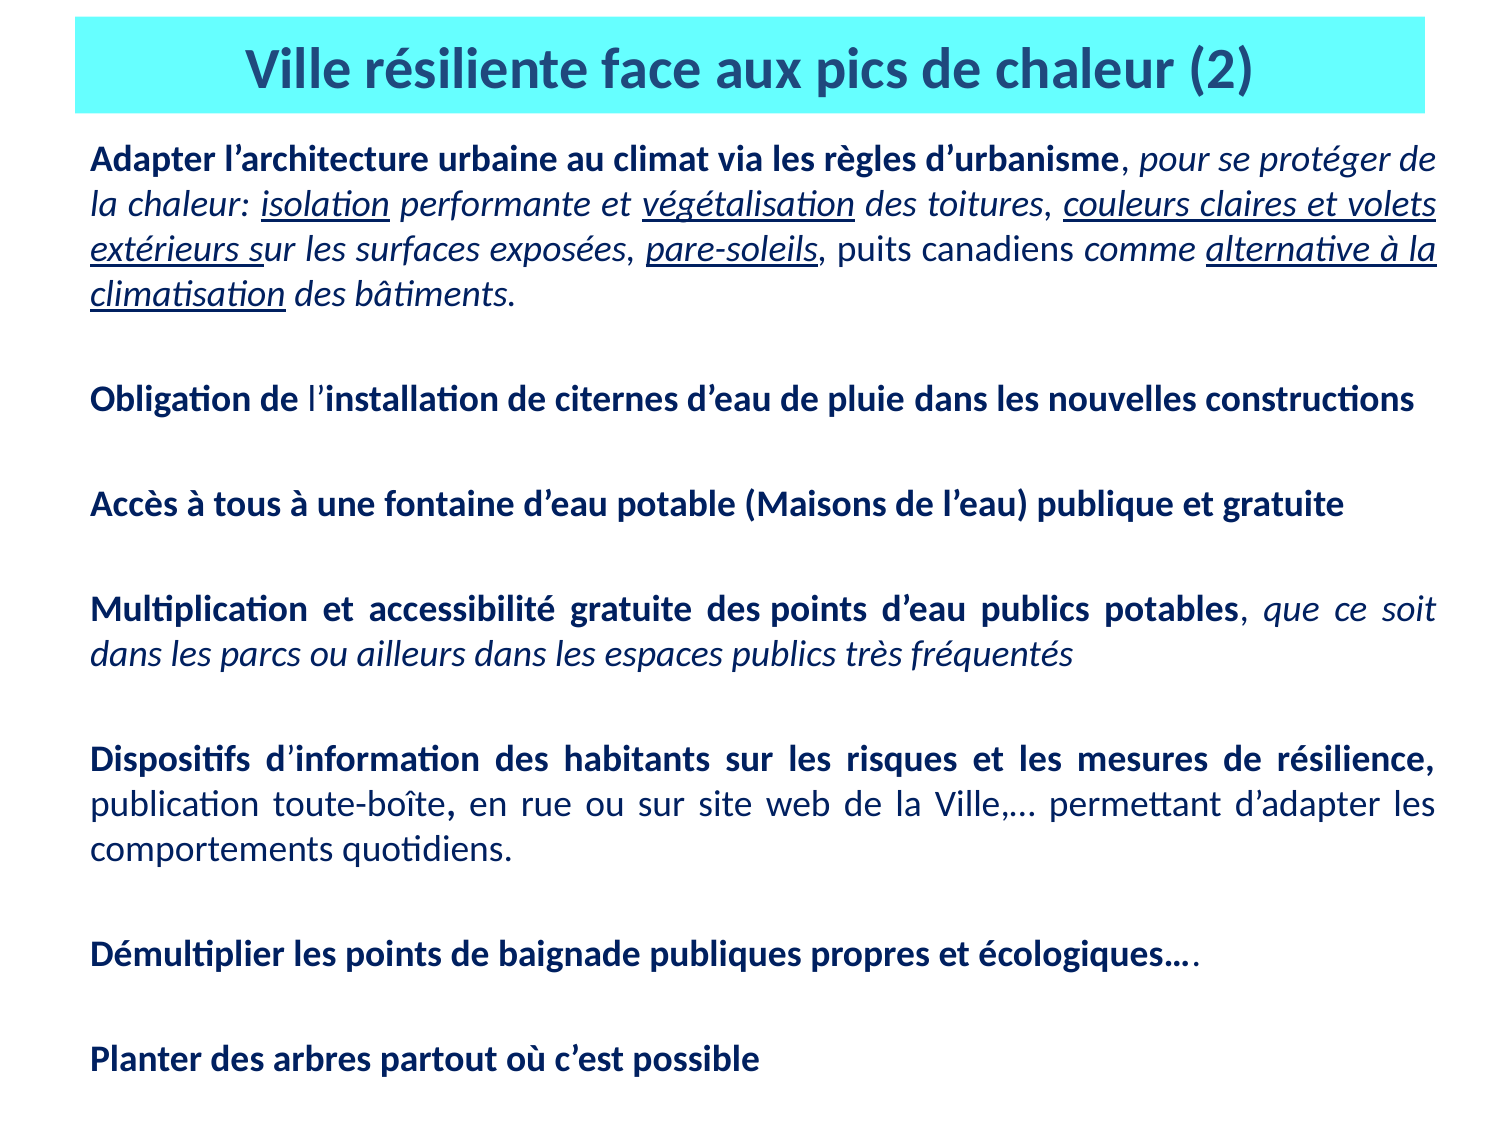

# Ville résiliente face aux pics de chaleur (2)
Adapter l’architecture urbaine au climat via les règles d’urbanisme, pour se protéger de la chaleur: isolation performante et végétalisation des toitures, couleurs claires et volets extérieurs sur les surfaces exposées, pare-soleils, puits canadiens comme alternative à la climatisation des bâtiments.
Obligation de l’installation de citernes d’eau de pluie dans les nouvelles constructions
Accès à tous à une fontaine d’eau potable (Maisons de l’eau) publique et gratuite
Multiplication et accessibilité gratuite des points d’eau publics potables, que ce soit dans les parcs ou ailleurs dans les espaces publics très fréquentés
Dispositifs d’information des habitants sur les risques et les mesures de résilience, publication toute-boîte, en rue ou sur site web de la Ville,… permettant d’adapter les comportements quotidiens.
Démultiplier les points de baignade publiques propres et écologiques….
Planter des arbres partout où c’est possible